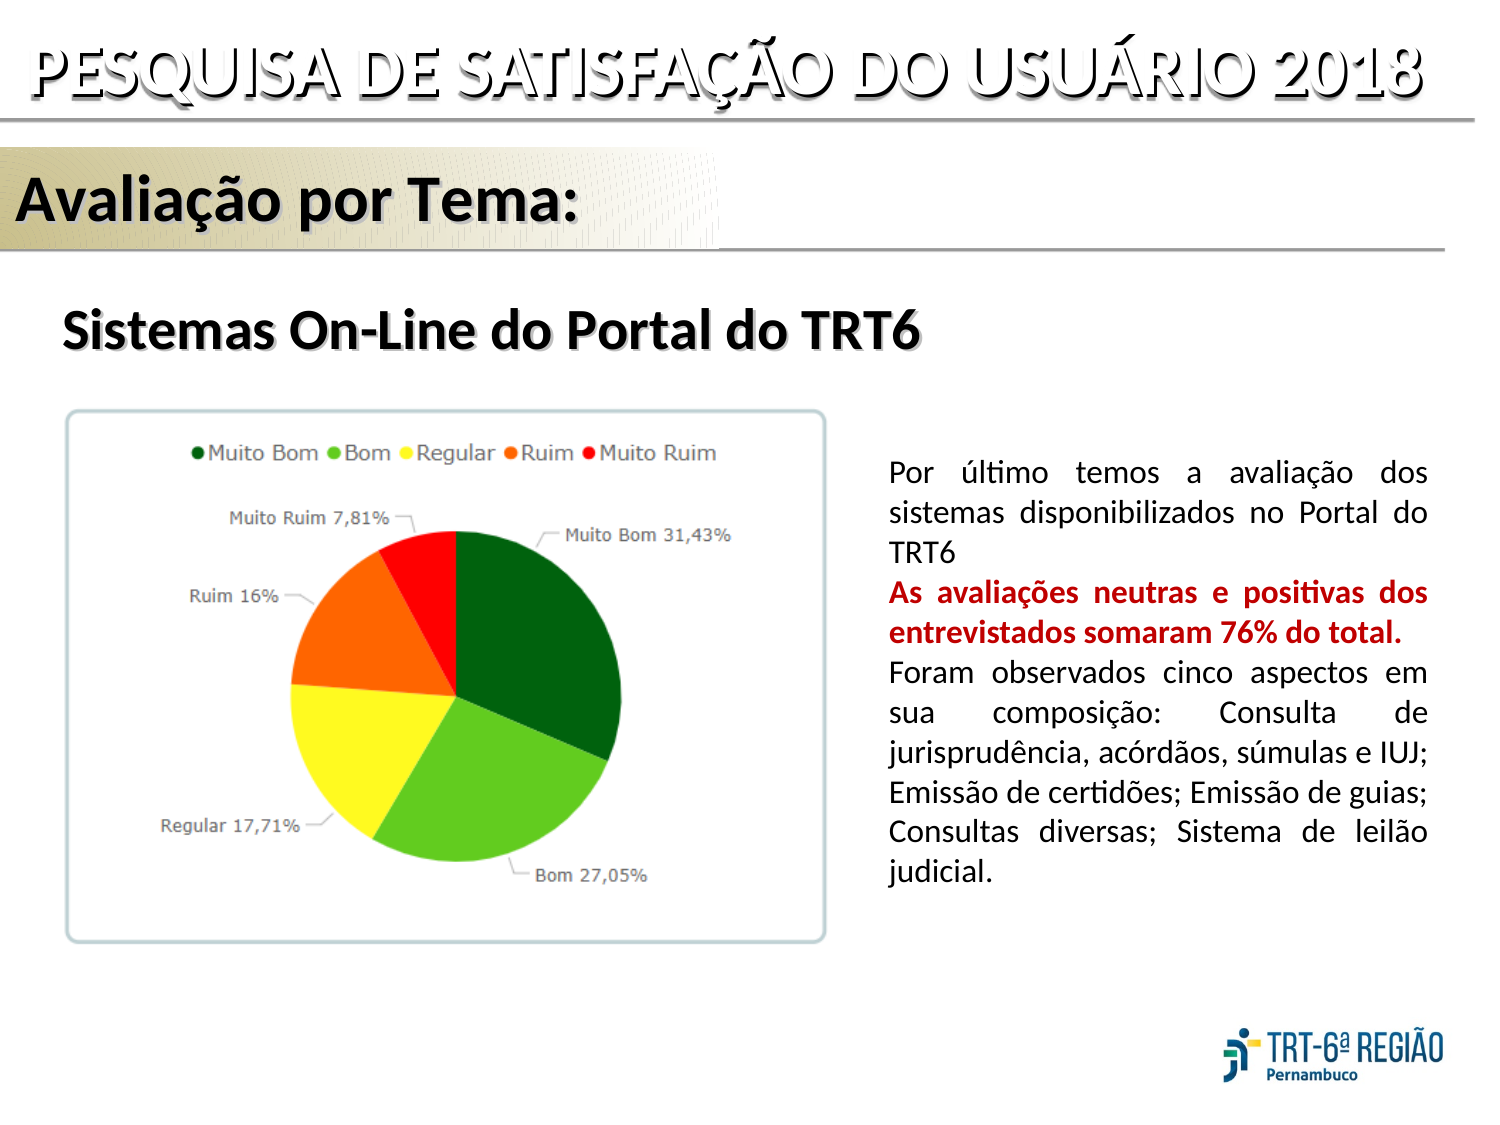

PESQUISA DE SATISFAÇÃO DO USUÁRIO 2018
Avaliação por Tema:
Sistemas On-Line do Portal do TRT6
Por último temos a avaliação dos sistemas disponibilizados no Portal do TRT6
As avaliações neutras e positivas dos entrevistados somaram 76% do total.
Foram observados cinco aspectos em sua composição: Consulta de jurisprudência, acórdãos, súmulas e IUJ; Emissão de certidões; Emissão de guias; Consultas diversas; Sistema de leilão judicial.